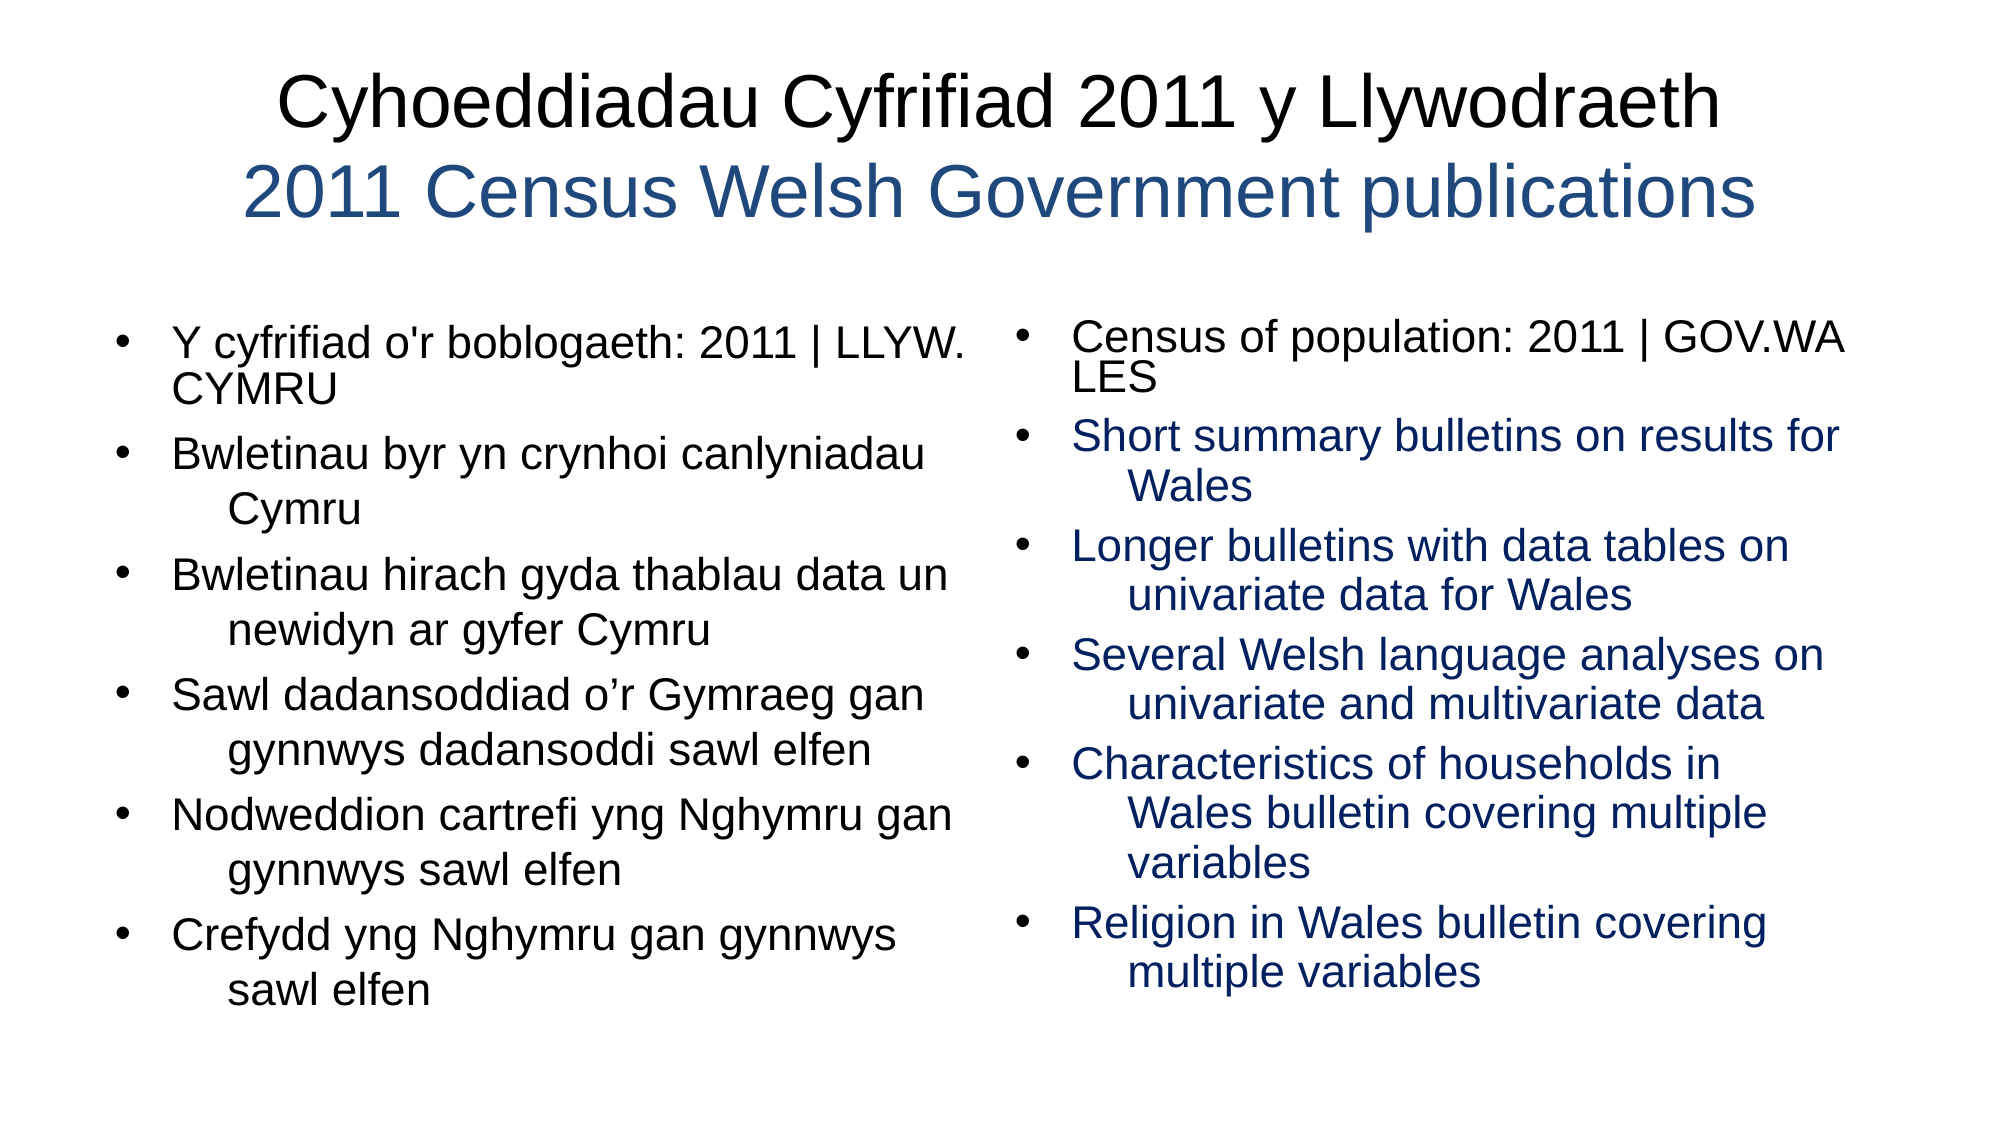

Cyhoeddiadau Cyfrifiad 2011 y Llywodraeth
2011 Census Welsh Government publications
# Y cyfrifiad o'r boblogaeth: 2011 | LLYW.CYMRU
Bwletinau byr yn crynhoi canlyniadau Cymru
Bwletinau hirach gyda thablau data un newidyn ar gyfer Cymru
Sawl dadansoddiad o’r Gymraeg gan gynnwys dadansoddi sawl elfen
Nodweddion cartrefi yng Nghymru gan gynnwys sawl elfen
Crefydd yng Nghymru gan gynnwys sawl elfen
Census of population: 2011 | GOV.WALES
Short summary bulletins on results for Wales
Longer bulletins with data tables on univariate data for Wales
Several Welsh language analyses on univariate and multivariate data
Characteristics of households in Wales bulletin covering multiple variables
Religion in Wales bulletin covering multiple variables